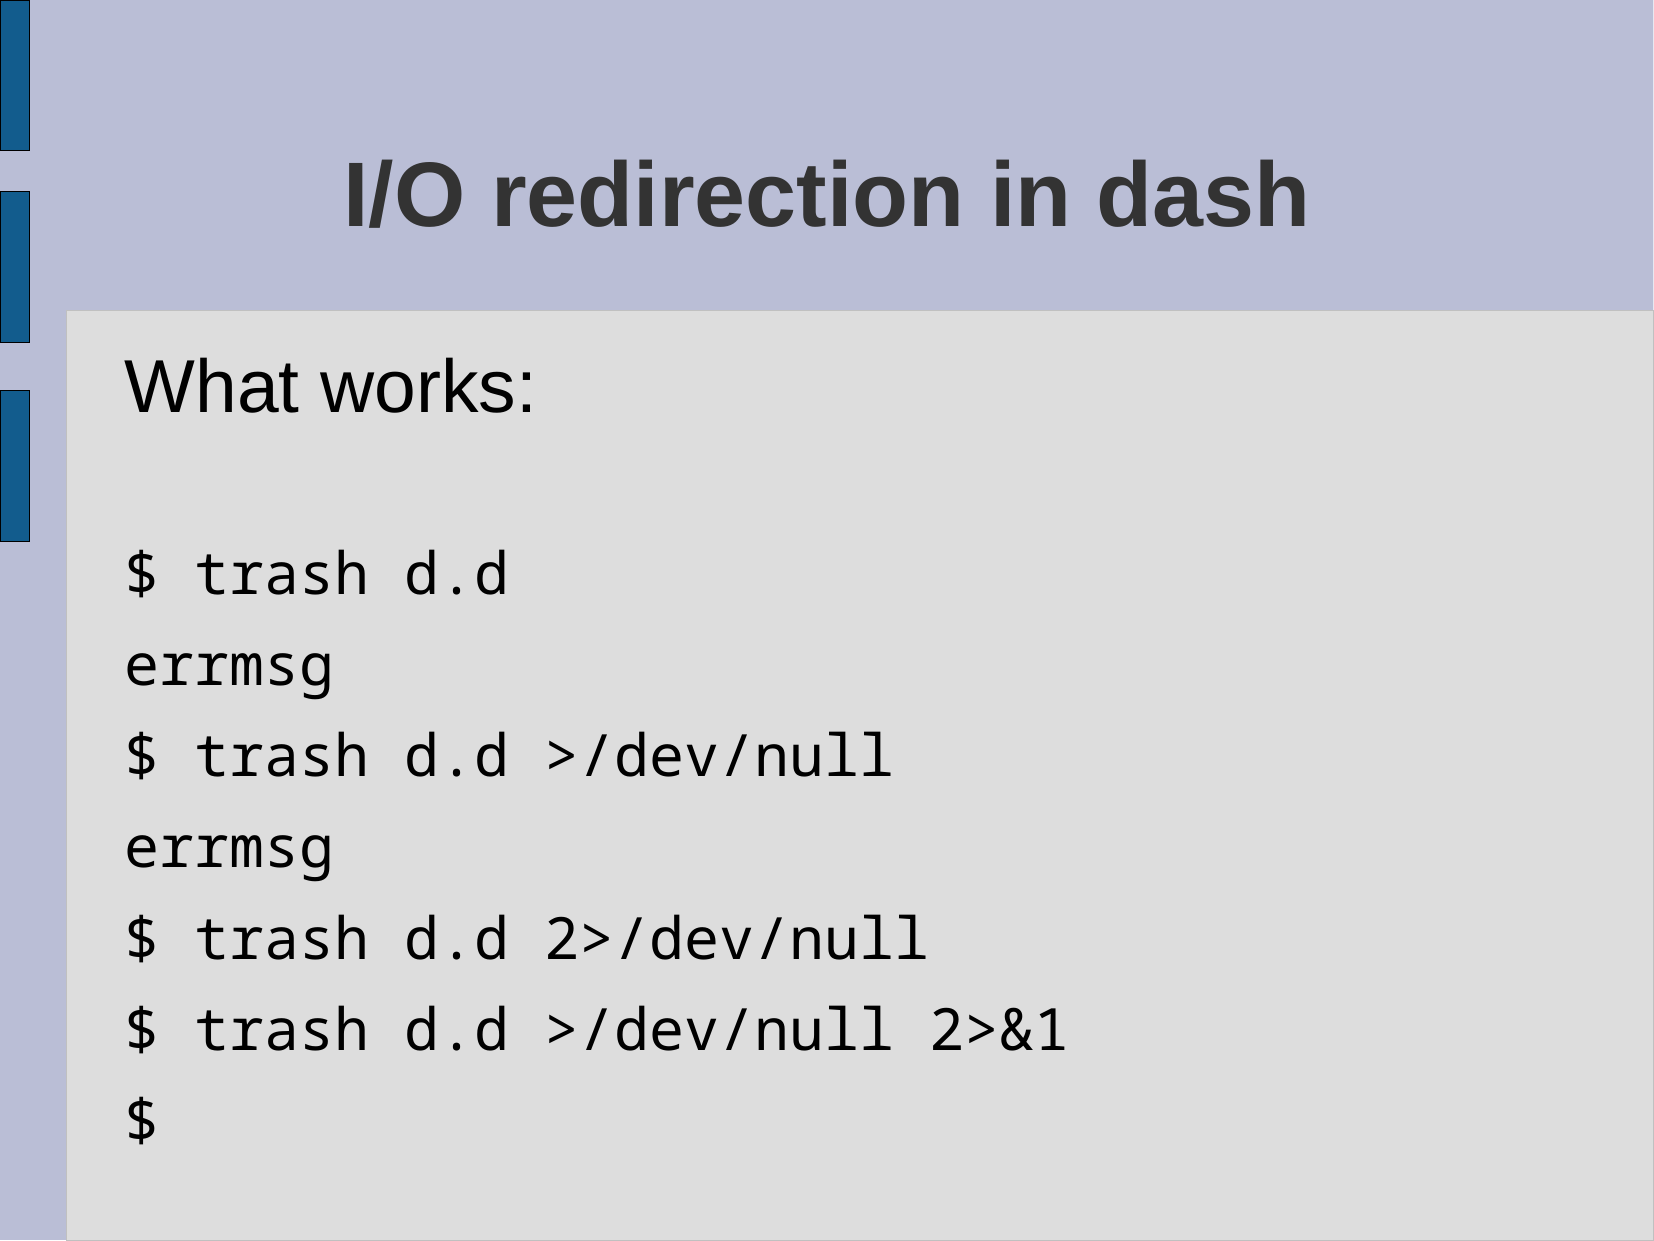

# I/O redirection in dash
What works:
$ trash d.d
errmsg
$ trash d.d >/dev/null
errmsg
$ trash d.d 2>/dev/null
$ trash d.d >/dev/null 2>&1
$